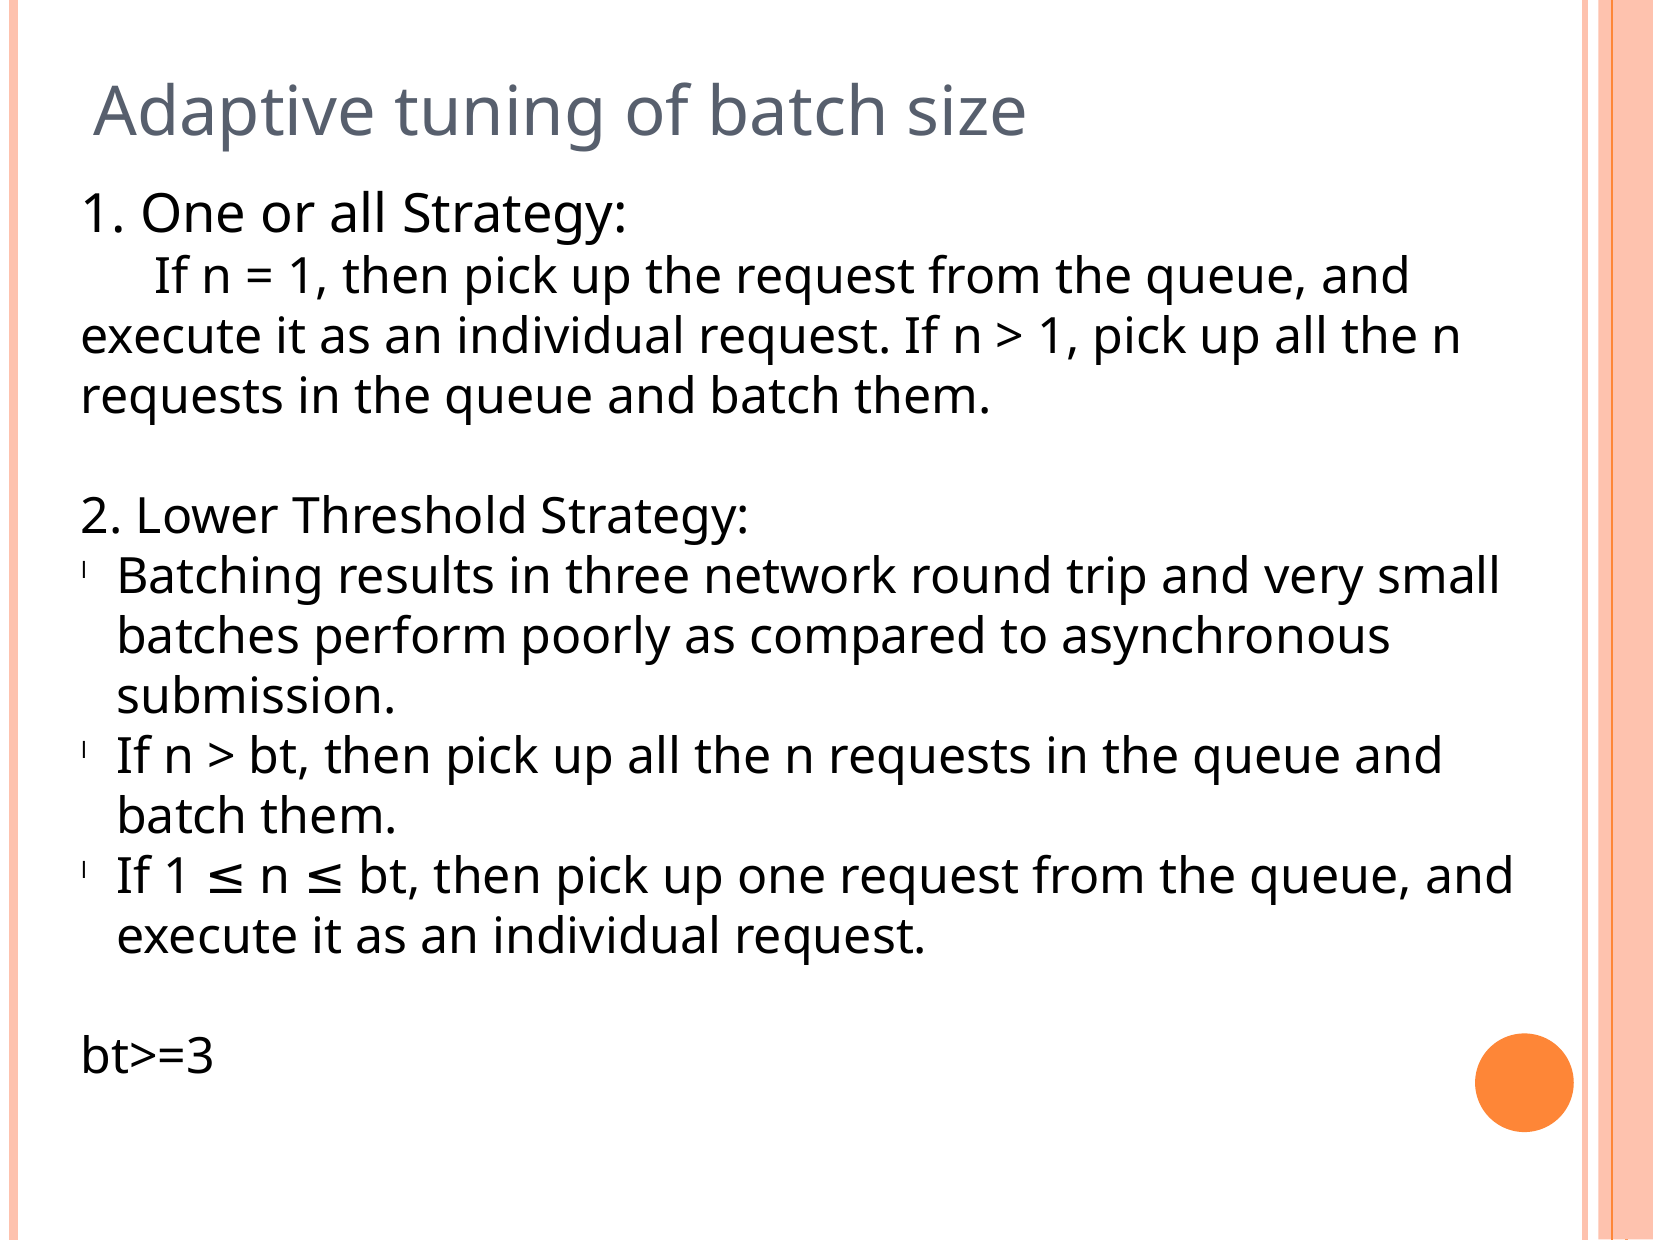

Adaptive tuning of batch size
1. One or all Strategy:
 	If n = 1, then pick up the request from the queue, and execute it as an individual request. If n > 1, pick up all the n requests in the queue and batch them.
2. Lower Threshold Strategy:
Batching results in three network round trip and very small batches perform poorly as compared to asynchronous submission.
If n > bt, then pick up all the n requests in the queue and batch them.
If 1 ≤ n ≤ bt, then pick up one request from the queue, and execute it as an individual request.
bt>=3